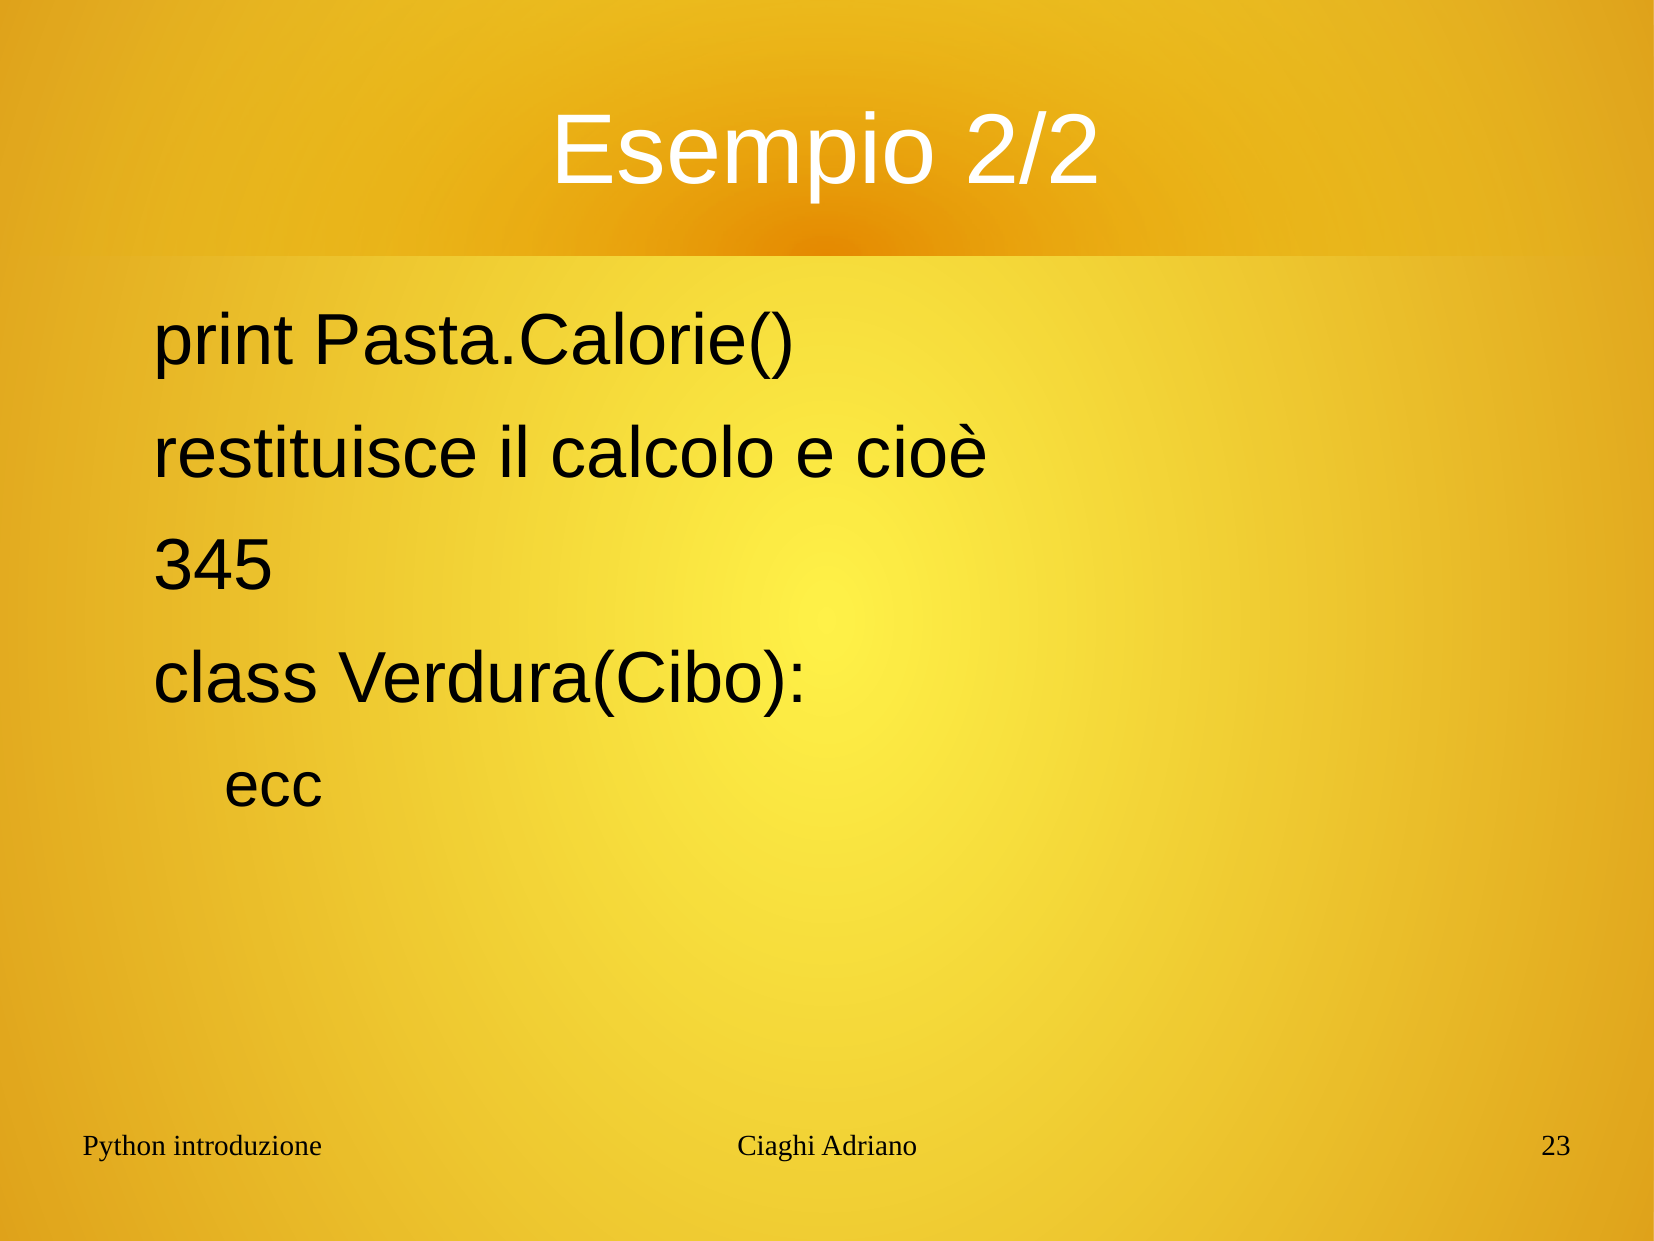

# Esempio 2/2
print Pasta.Calorie()
restituisce il calcolo e cioè
345
class Verdura(Cibo):
ecc
Python introduzione
Ciaghi Adriano
23